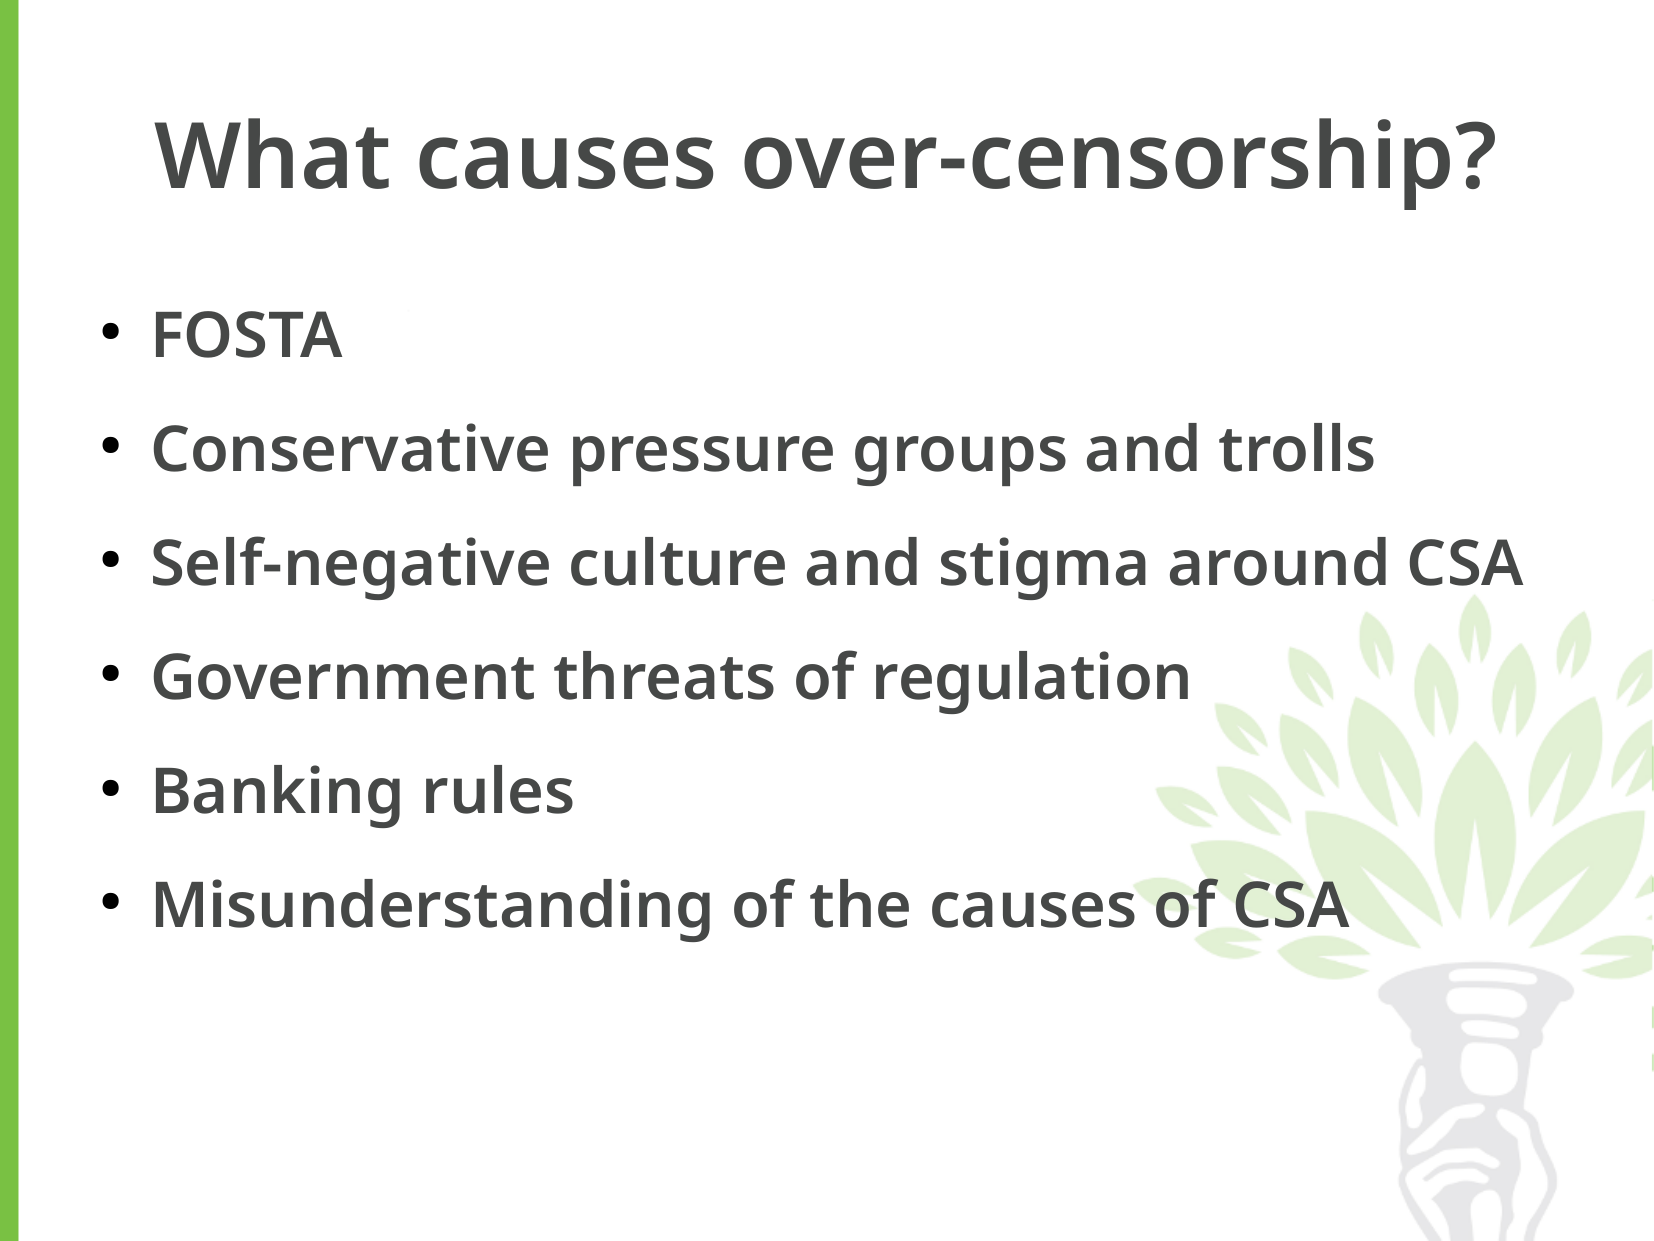

# What causes over-censorship?
FOSTA
Conservative pressure groups and trolls
Self-negative culture and stigma around CSA
Government threats of regulation
Banking rules
Misunderstanding of the causes of CSA